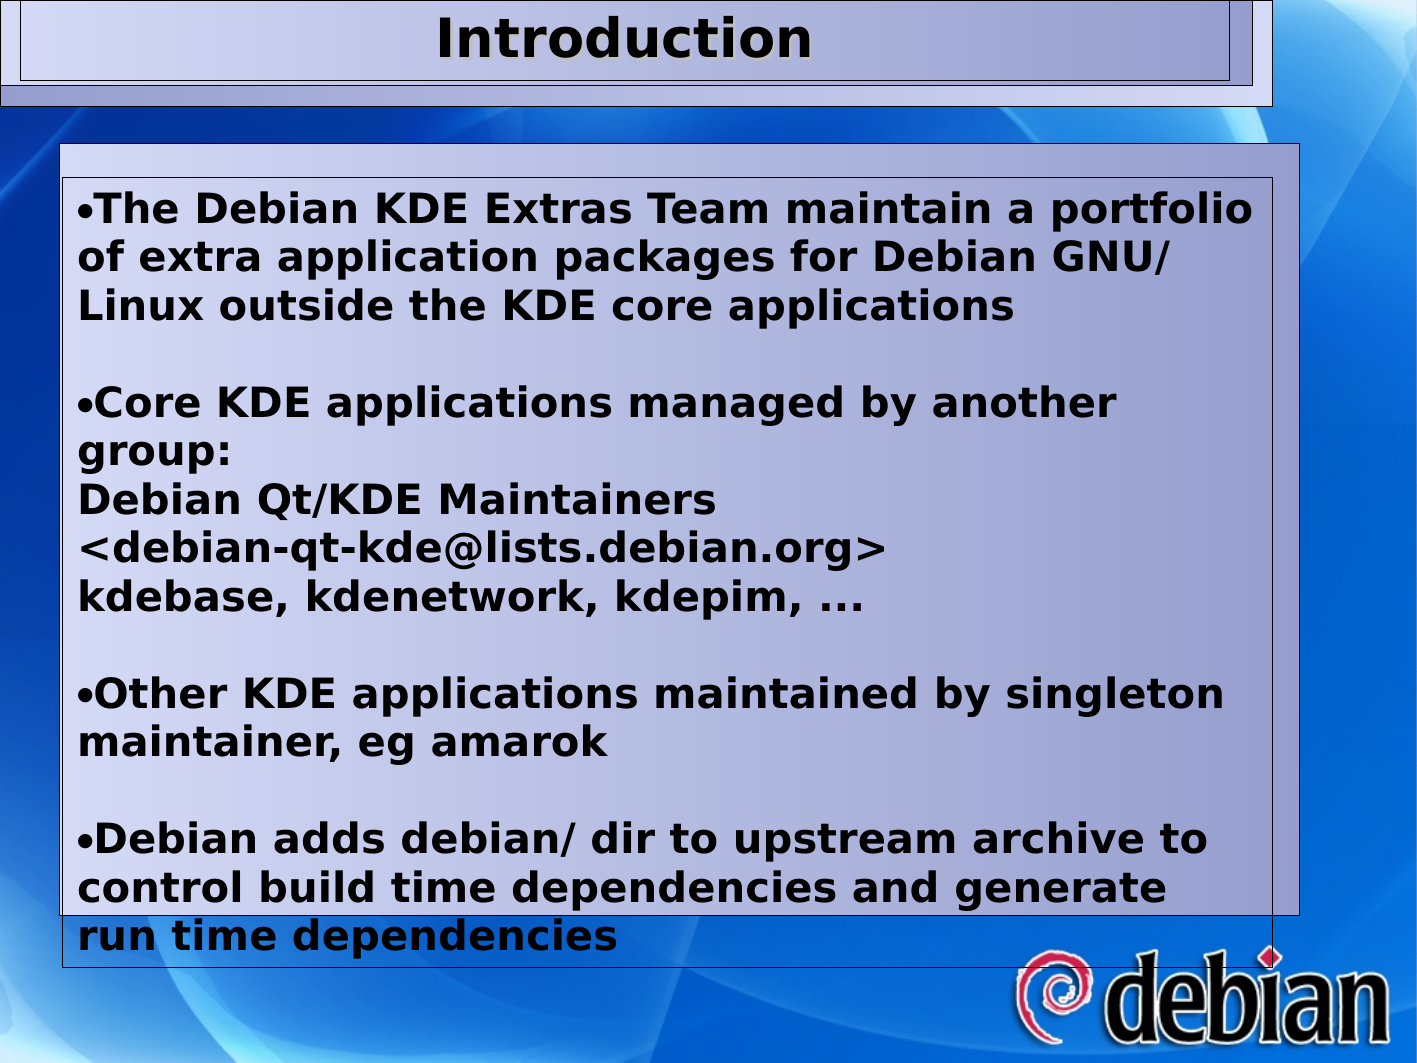

Introduction
The Debian KDE Extras Team maintain a portfolio of extra application packages for Debian GNU/Linux outside the KDE core applications
Core KDE applications managed by another group:
Debian Qt/KDE Maintainers
<debian-qt-kde@lists.debian.org>
kdebase, kdenetwork, kdepim, ...
Other KDE applications maintained by singleton maintainer, eg amarok
Debian adds debian/ dir to upstream archive to control build time dependencies and generate run time dependencies